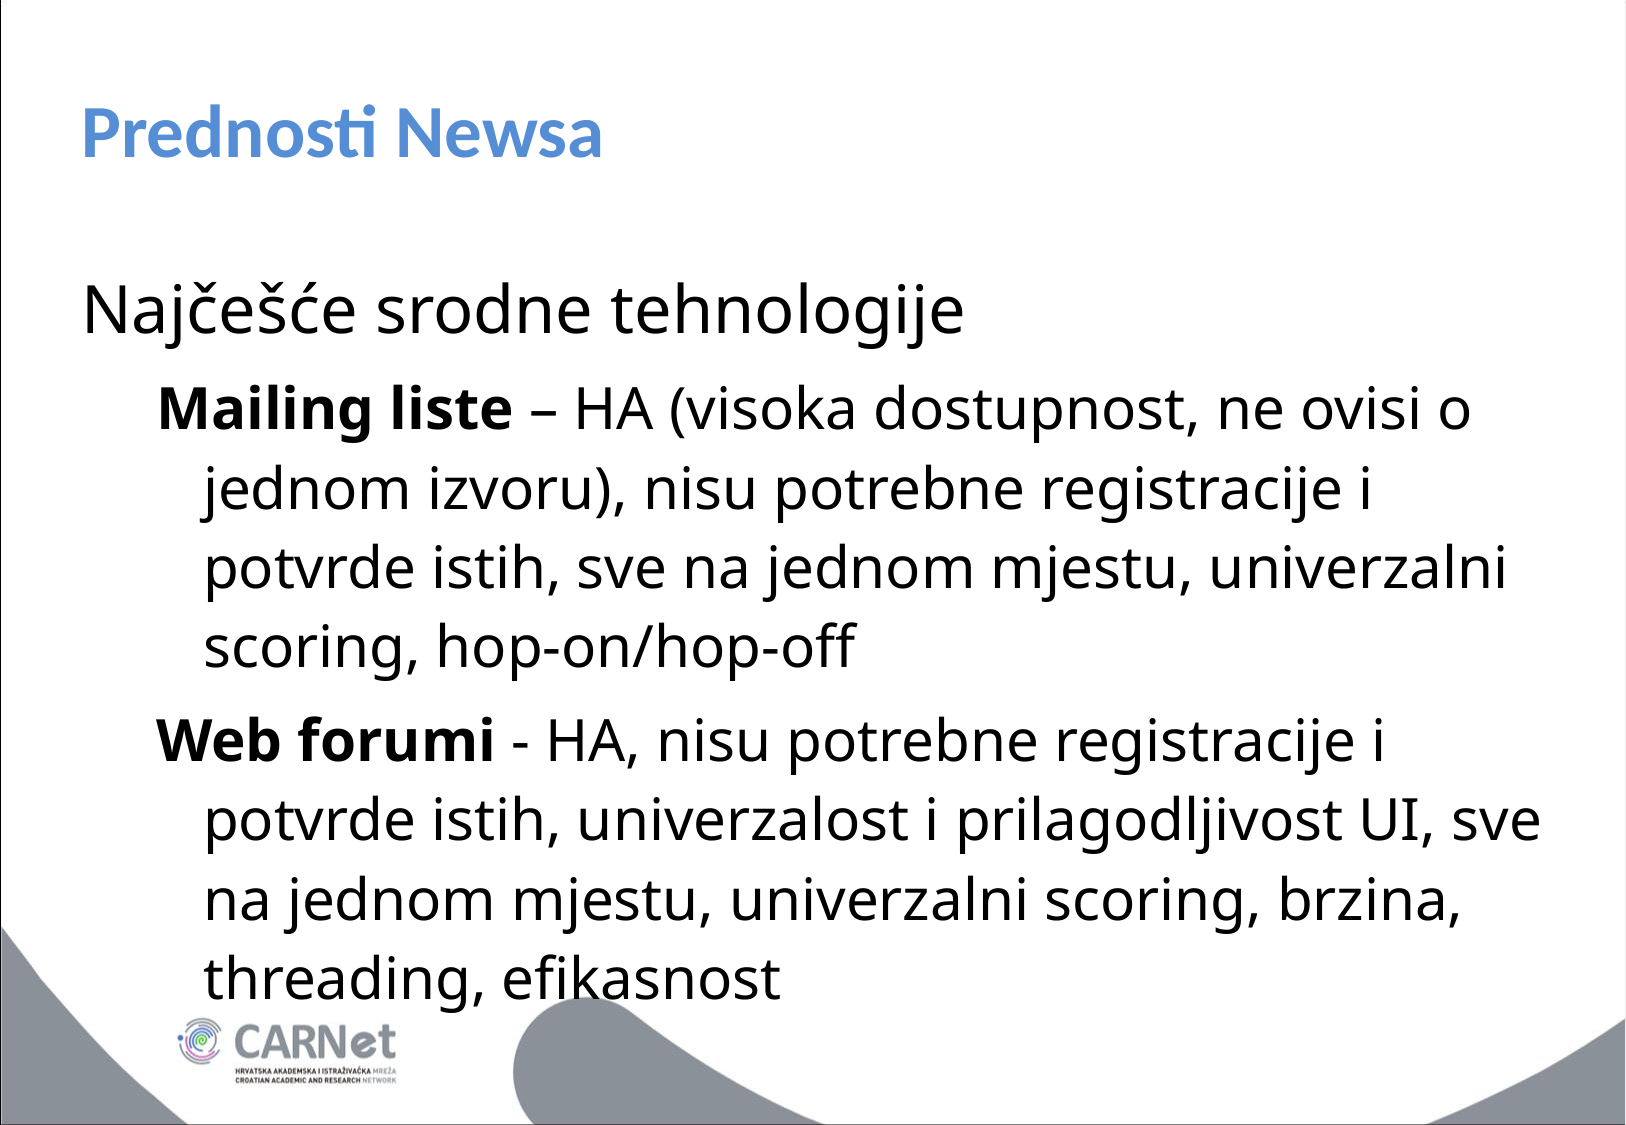

# Prednosti Newsa
Najčešće srodne tehnologije
Mailing liste – HA (visoka dostupnost, ne ovisi o jednom izvoru), nisu potrebne registracije i potvrde istih, sve na jednom mjestu, univerzalni scoring, hop-on/hop-off
Web forumi - HA, nisu potrebne registracije i potvrde istih, univerzalost i prilagodljivost UI, sve na jednom mjestu, univerzalni scoring, brzina, threading, efikasnost